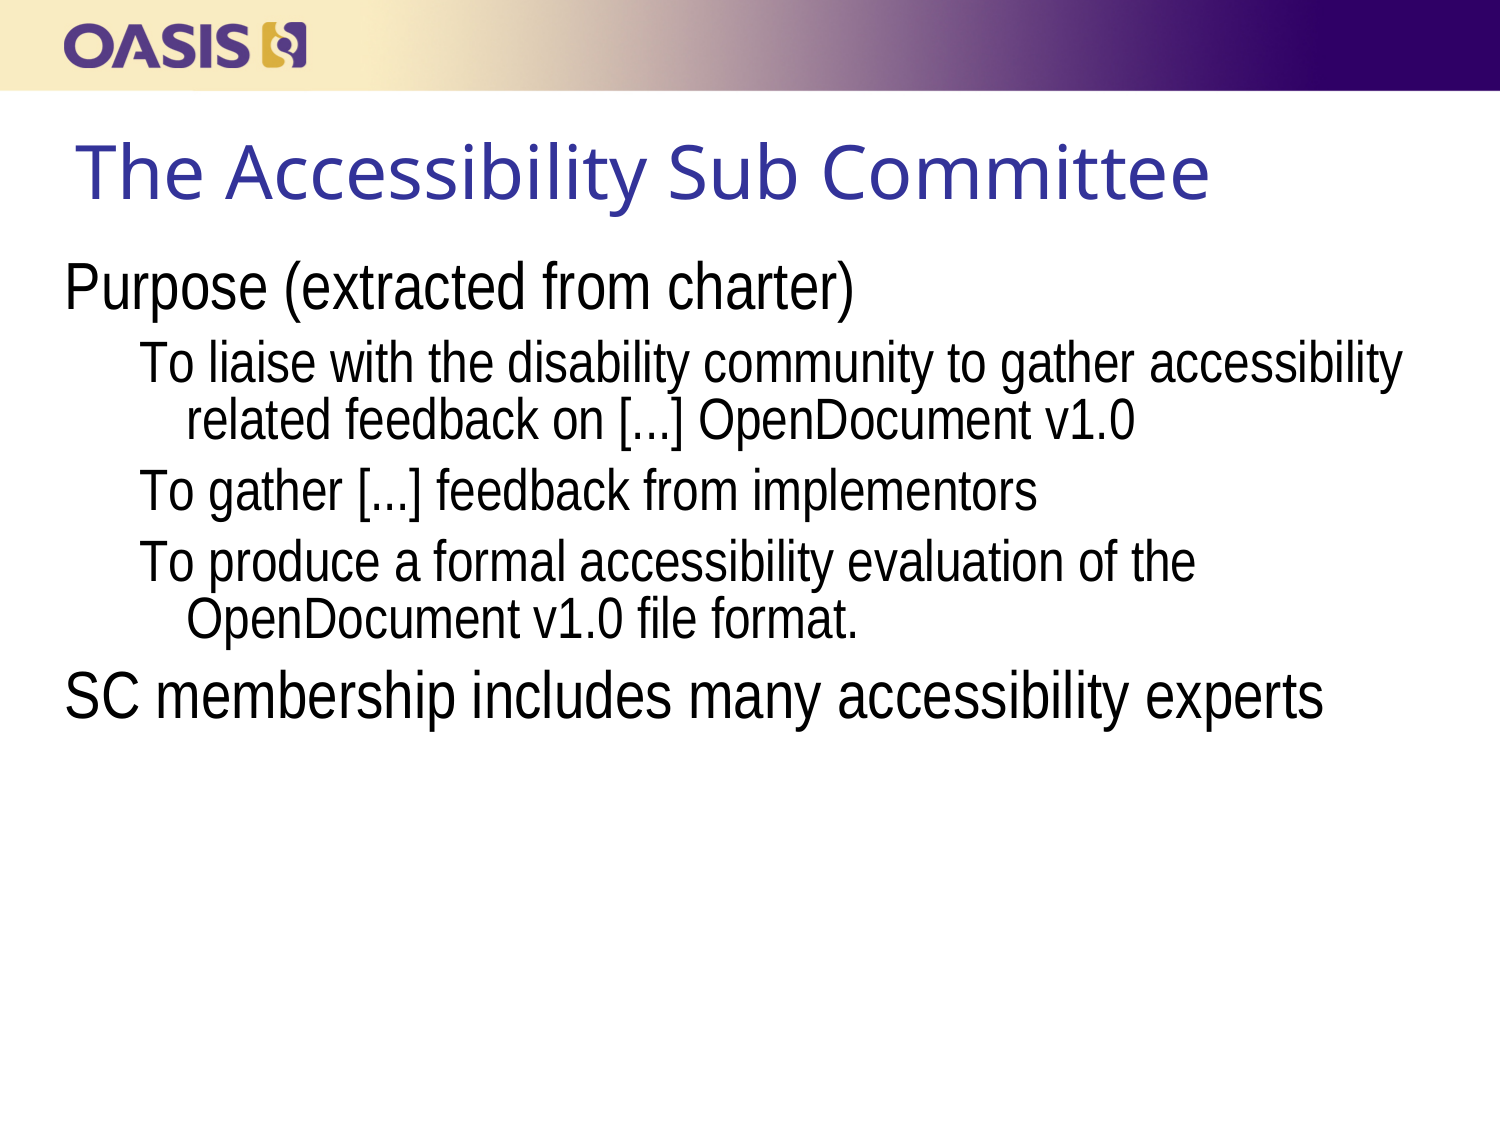

# The Accessibility Sub Committee
Purpose (extracted from charter)
To liaise with the disability community to gather accessibility related feedback on [...] OpenDocument v1.0
To gather [...] feedback from implementors
To produce a formal accessibility evaluation of the OpenDocument v1.0 file format.
SC membership includes many accessibility experts